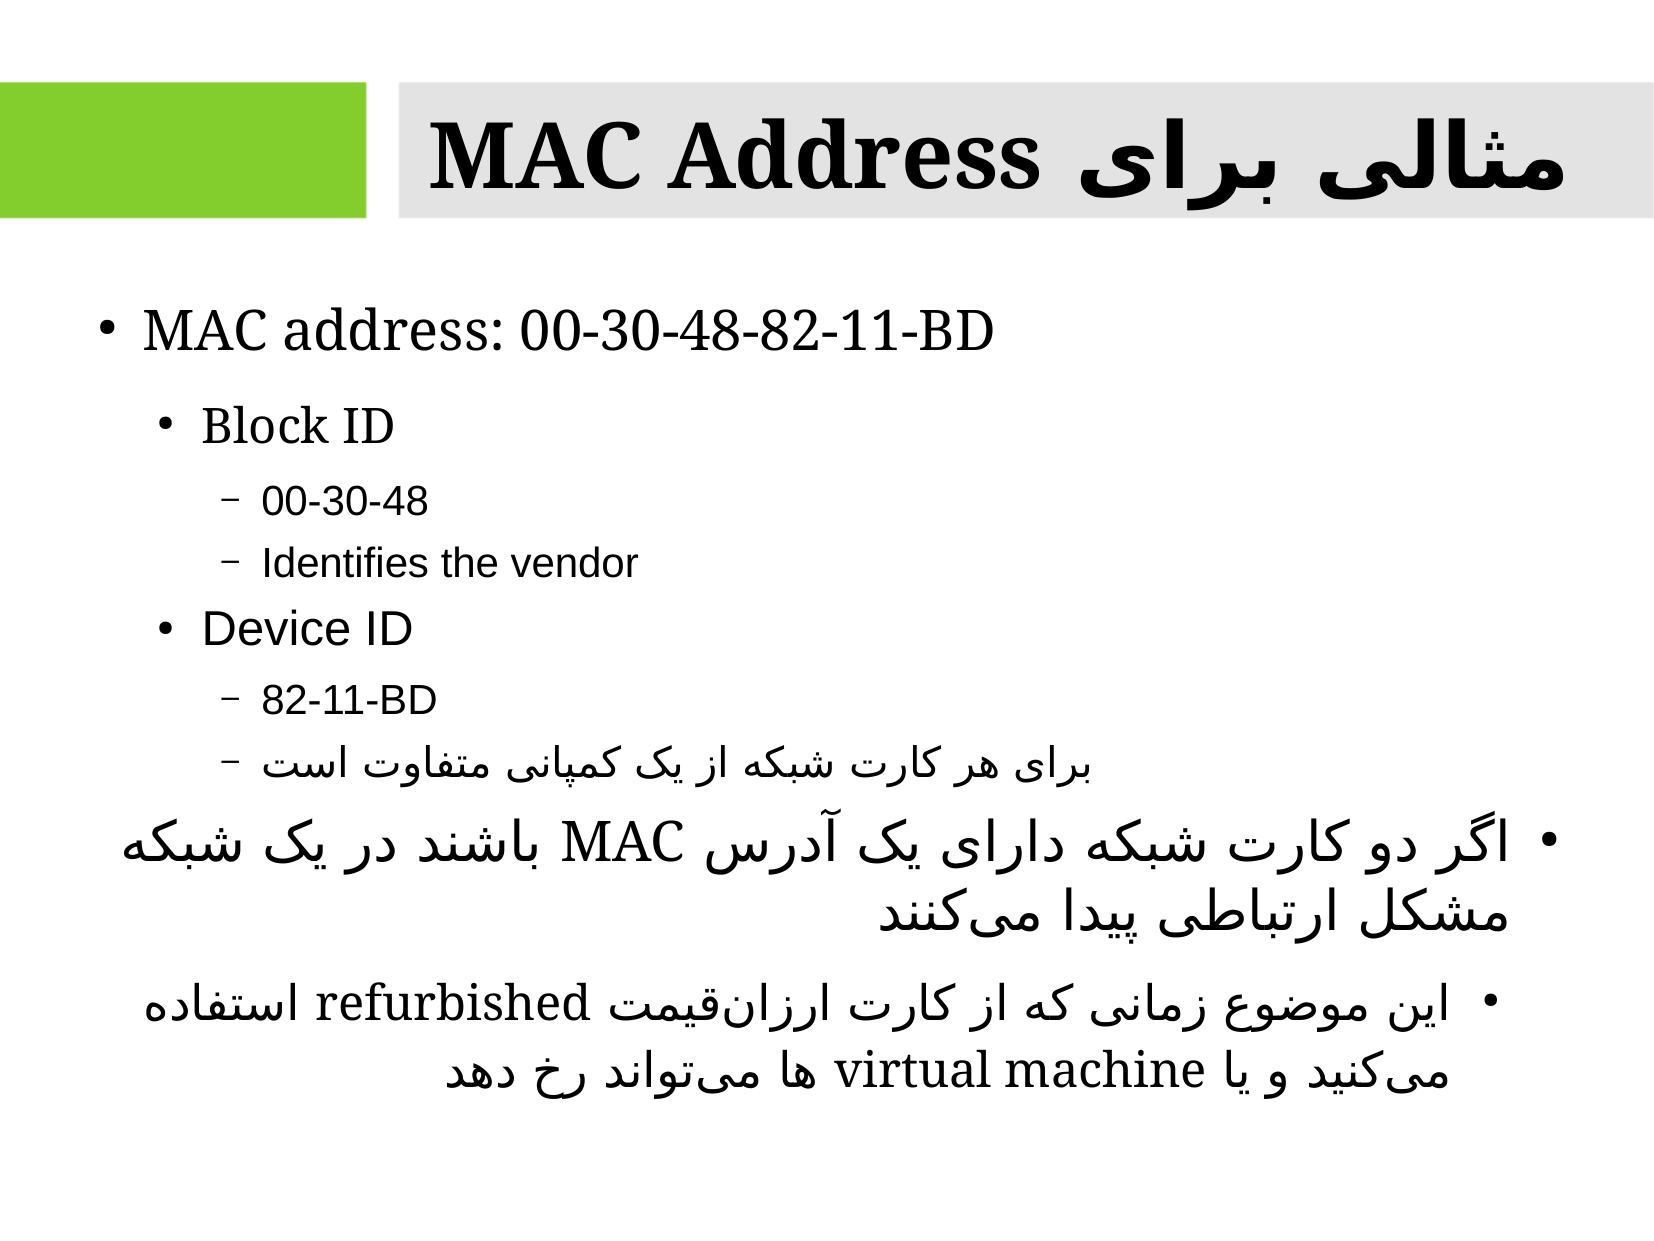

# مثالی برای MAC Address
MAC address: 00-30-48-82-11-BD
Block ID
00-30-48
Identifies the vendor
Device ID
82-11-BD
برای هر کارت شبکه از یک کمپانی متفاوت است
اگر دو کارت شبکه دارای یک آدرس MAC باشند در یک شبکه مشکل ارتباطی پیدا می‌کنند
این موضوع زمانی که از کارت ارزان‌قیمت refurbished استفاده می‌کنید و یا virtual machine ها می‌تواند رخ دهد